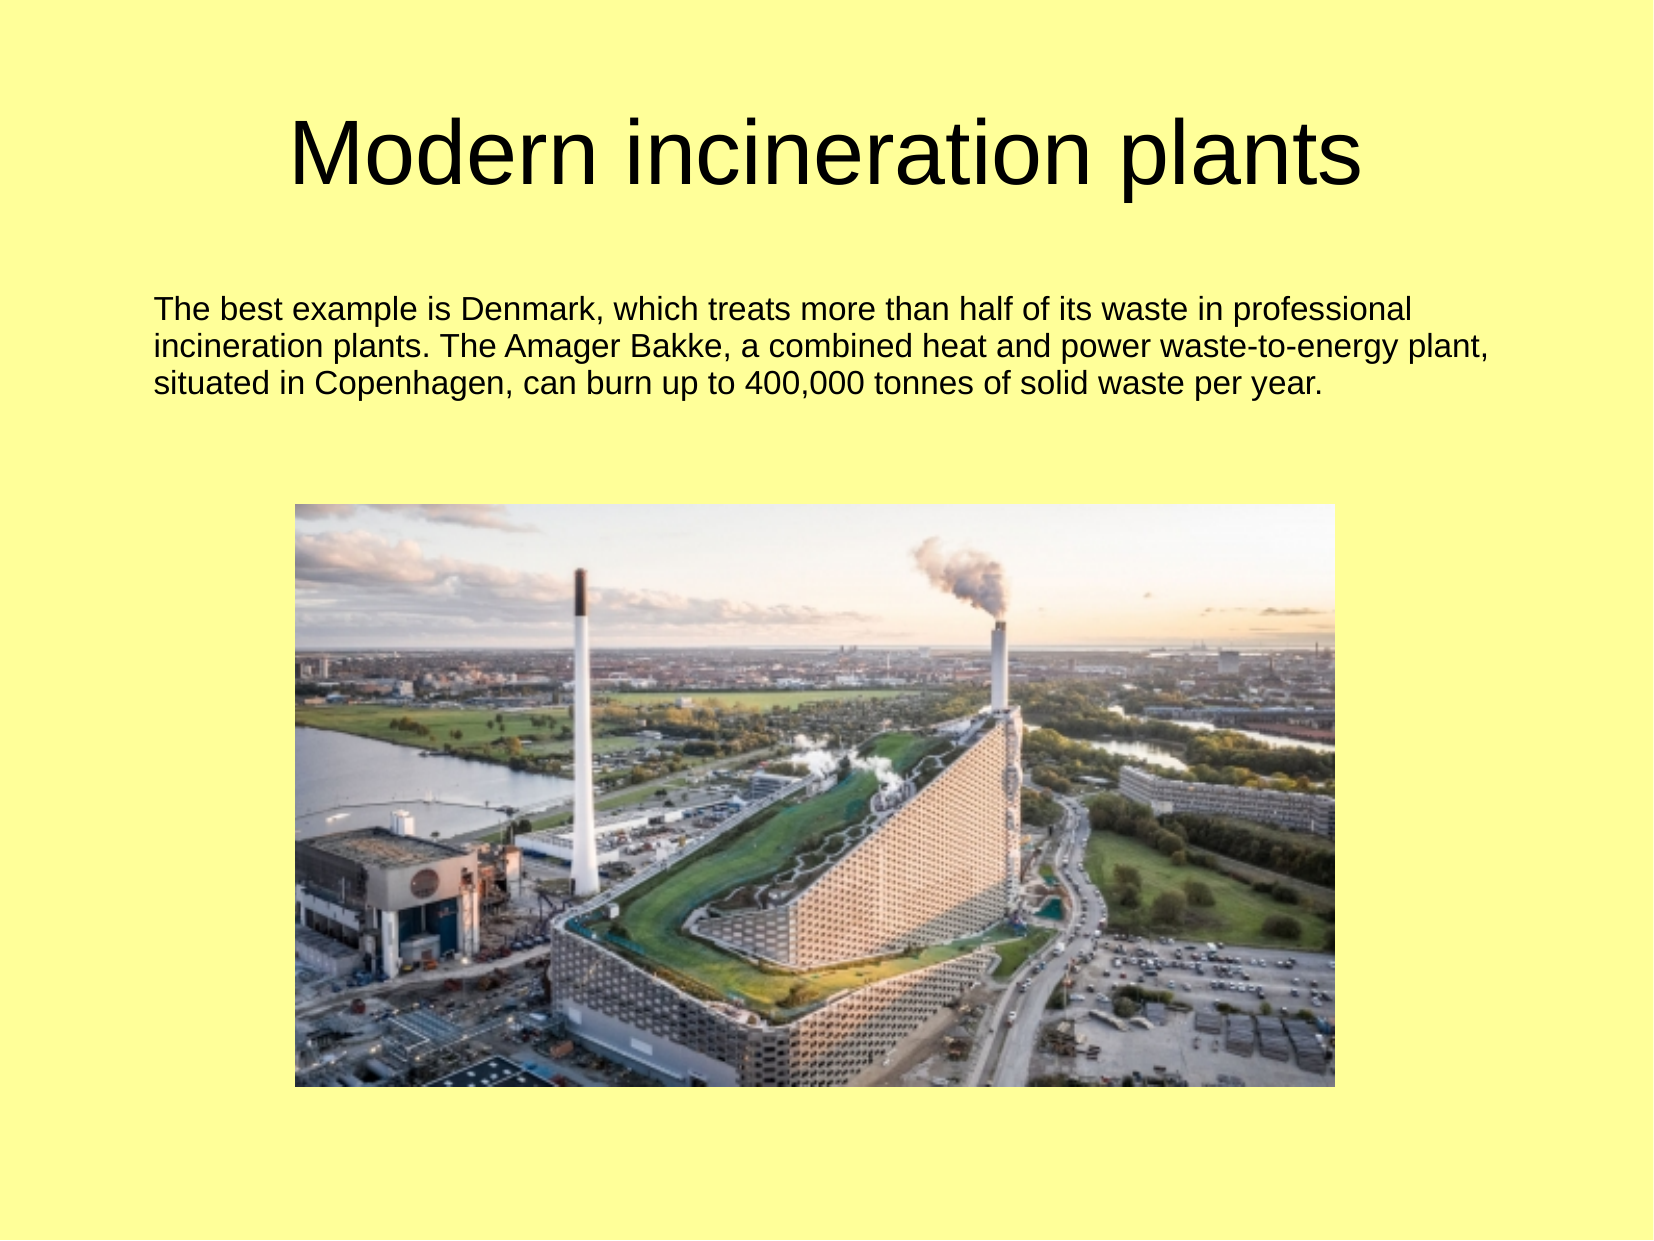

# Modern incineration plants
The best example is Denmark, which treats more than half of its waste in professional incineration plants. The Amager Bakke, a combined heat and power waste-to-energy plant, situated in Copenhagen, can burn up to 400,000 tonnes of solid waste per year.